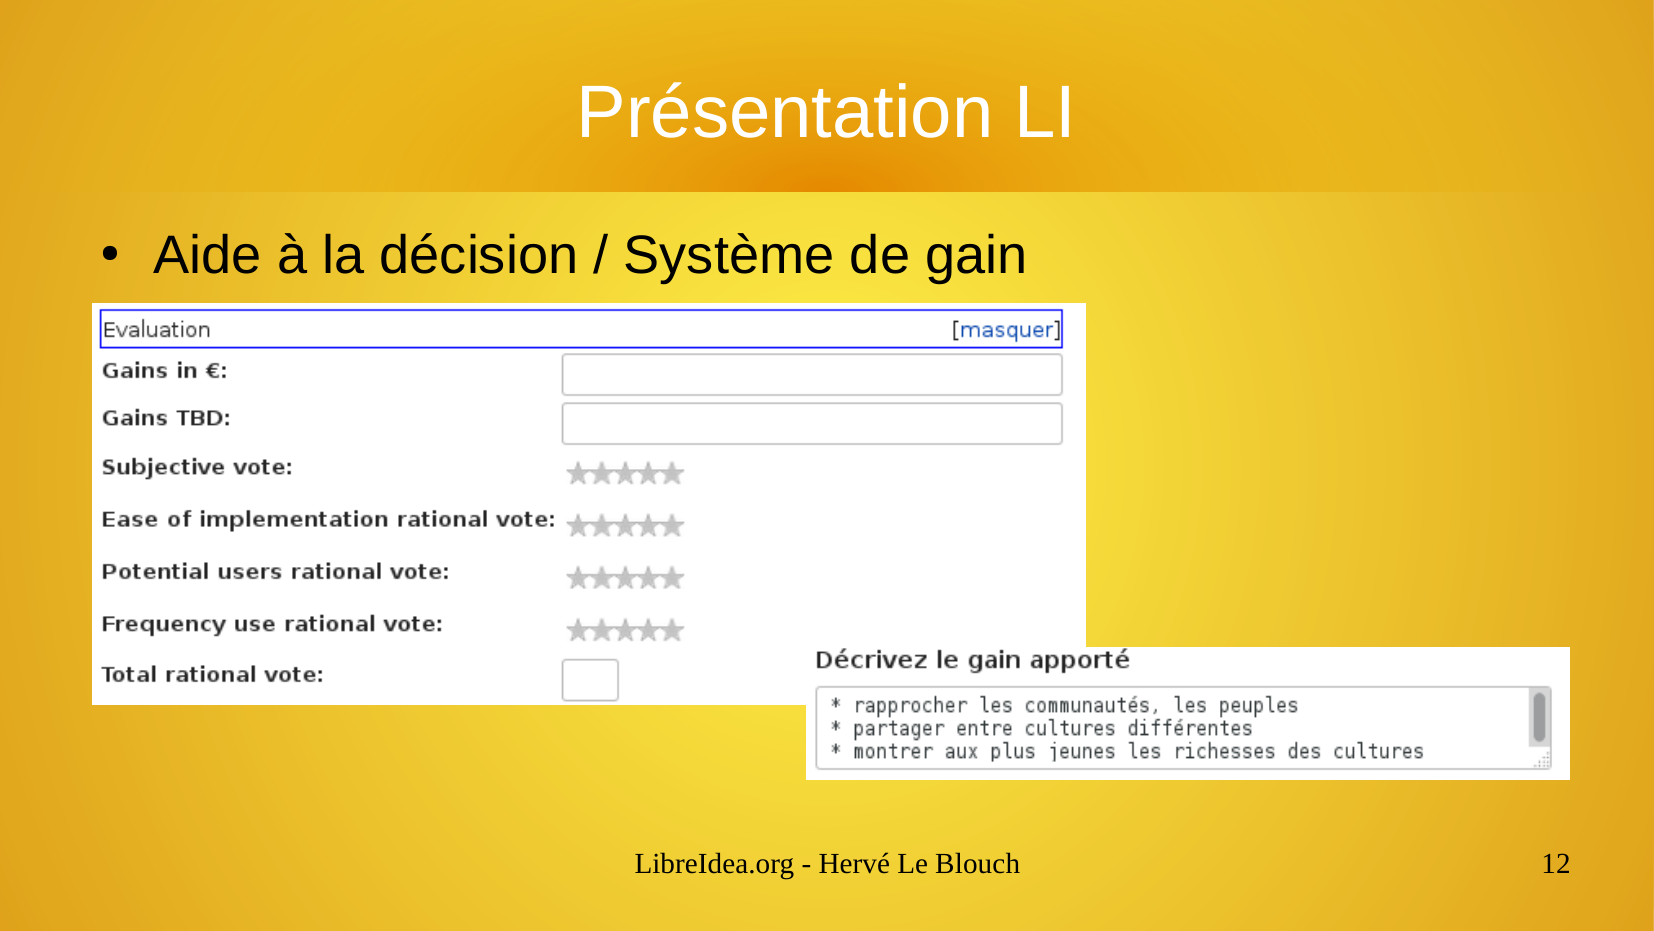

# Présentation LI
Aide à la décision / Système de gain
LibreIdea.org - Hervé Le Blouch
12